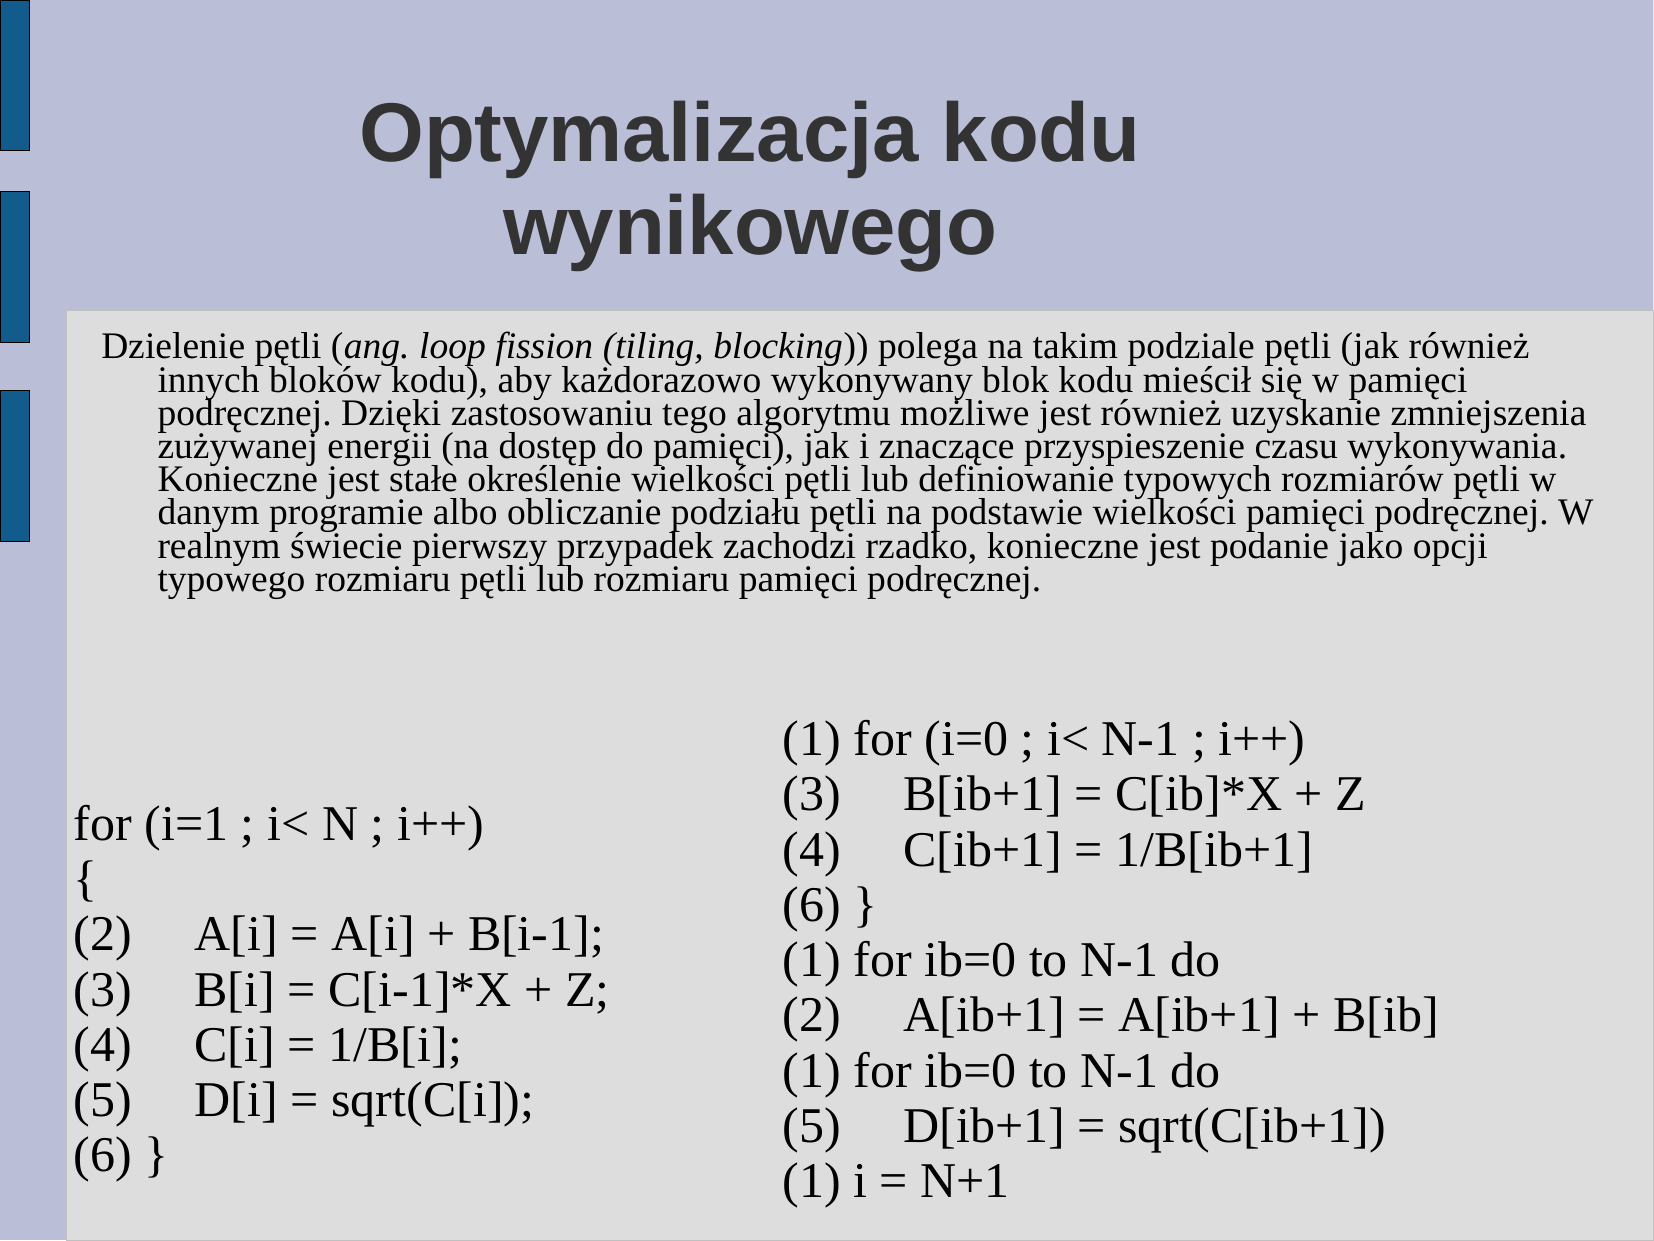

# Optymalizacja kodu wynikowego
Dzielenie pętli (ang. loop fission (tiling, blocking)) polega na takim podziale pętli (jak również innych bloków kodu), aby każdorazowo wykonywany blok kodu mieścił się w pamięci podręcznej. Dzięki zastosowaniu tego algorytmu możliwe jest również uzyskanie zmniejszenia zużywanej energii (na dostęp do pamięci), jak i znaczące przyspieszenie czasu wykonywania. Konieczne jest stałe określenie wielkości pętli lub definiowanie typowych rozmiarów pętli w danym programie albo obliczanie podziału pętli na podstawie wielkości pamięci podręcznej. W realnym świecie pierwszy przypadek zachodzi rzadko, konieczne jest podanie jako opcji typowego rozmiaru pętli lub rozmiaru pamięci podręcznej.
(1) for (i=0 ; i< N-1 ; i++)
(3) B[ib+1] = C[ib]*X + Z
(4) C[ib+1] = 1/B[ib+1]
(6) }
(1) for ib=0 to N-1 do
(2) A[ib+1] = A[ib+1] + B[ib]
(1) for ib=0 to N-1 do
(5) D[ib+1] = sqrt(C[ib+1])
(1) i = N+1
for (i=1 ; i< N ; i++)
{
(2) A[i] = A[i] + B[i-1];
(3) B[i] = C[i-1]*X + Z;
(4) C[i] = 1/B[i];
(5) D[i] = sqrt(C[i]);
(6) }